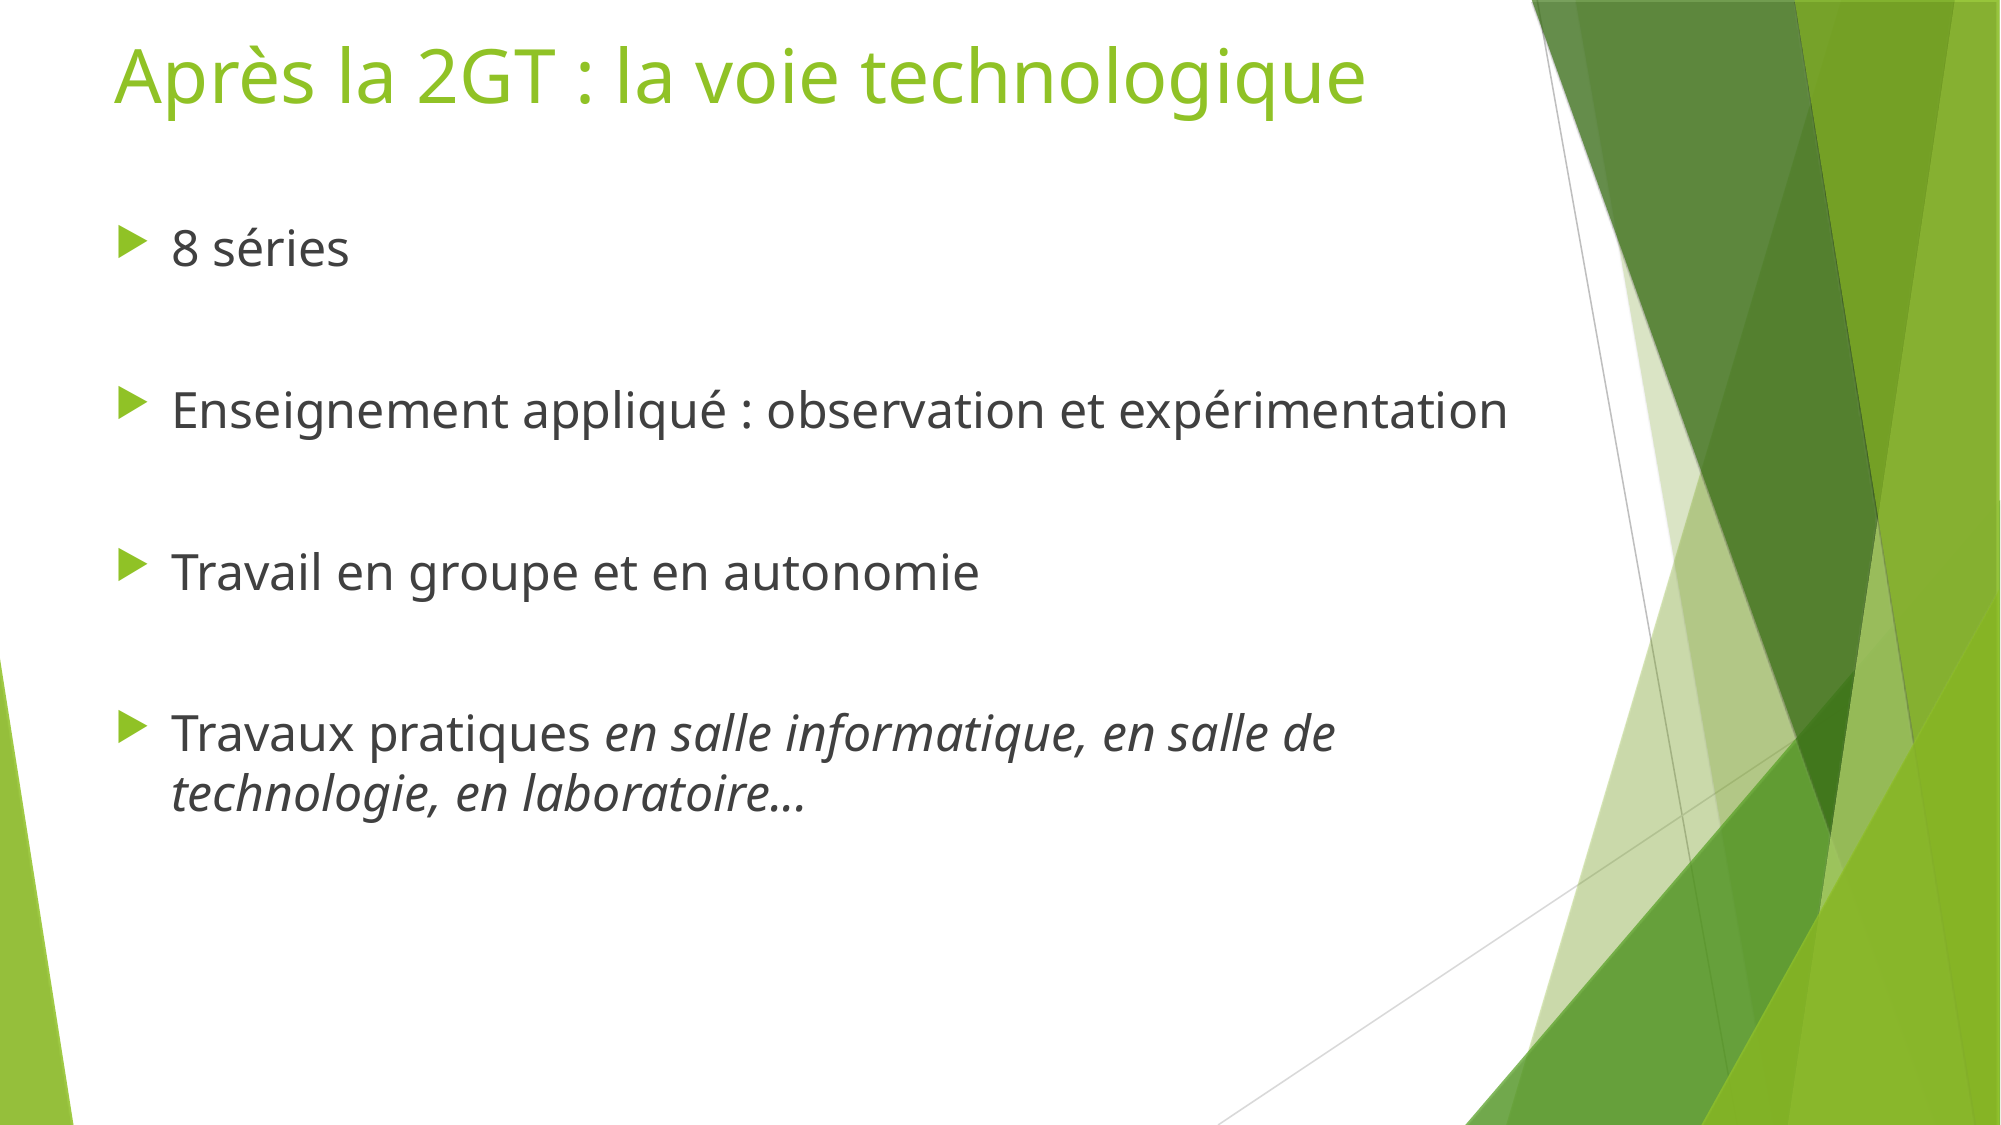

# Après la 2GT : la voie technologique
8 séries
Enseignement appliqué : observation et expérimentation
Travail en groupe et en autonomie
Travaux pratiques en salle informatique, en salle de technologie, en laboratoire...